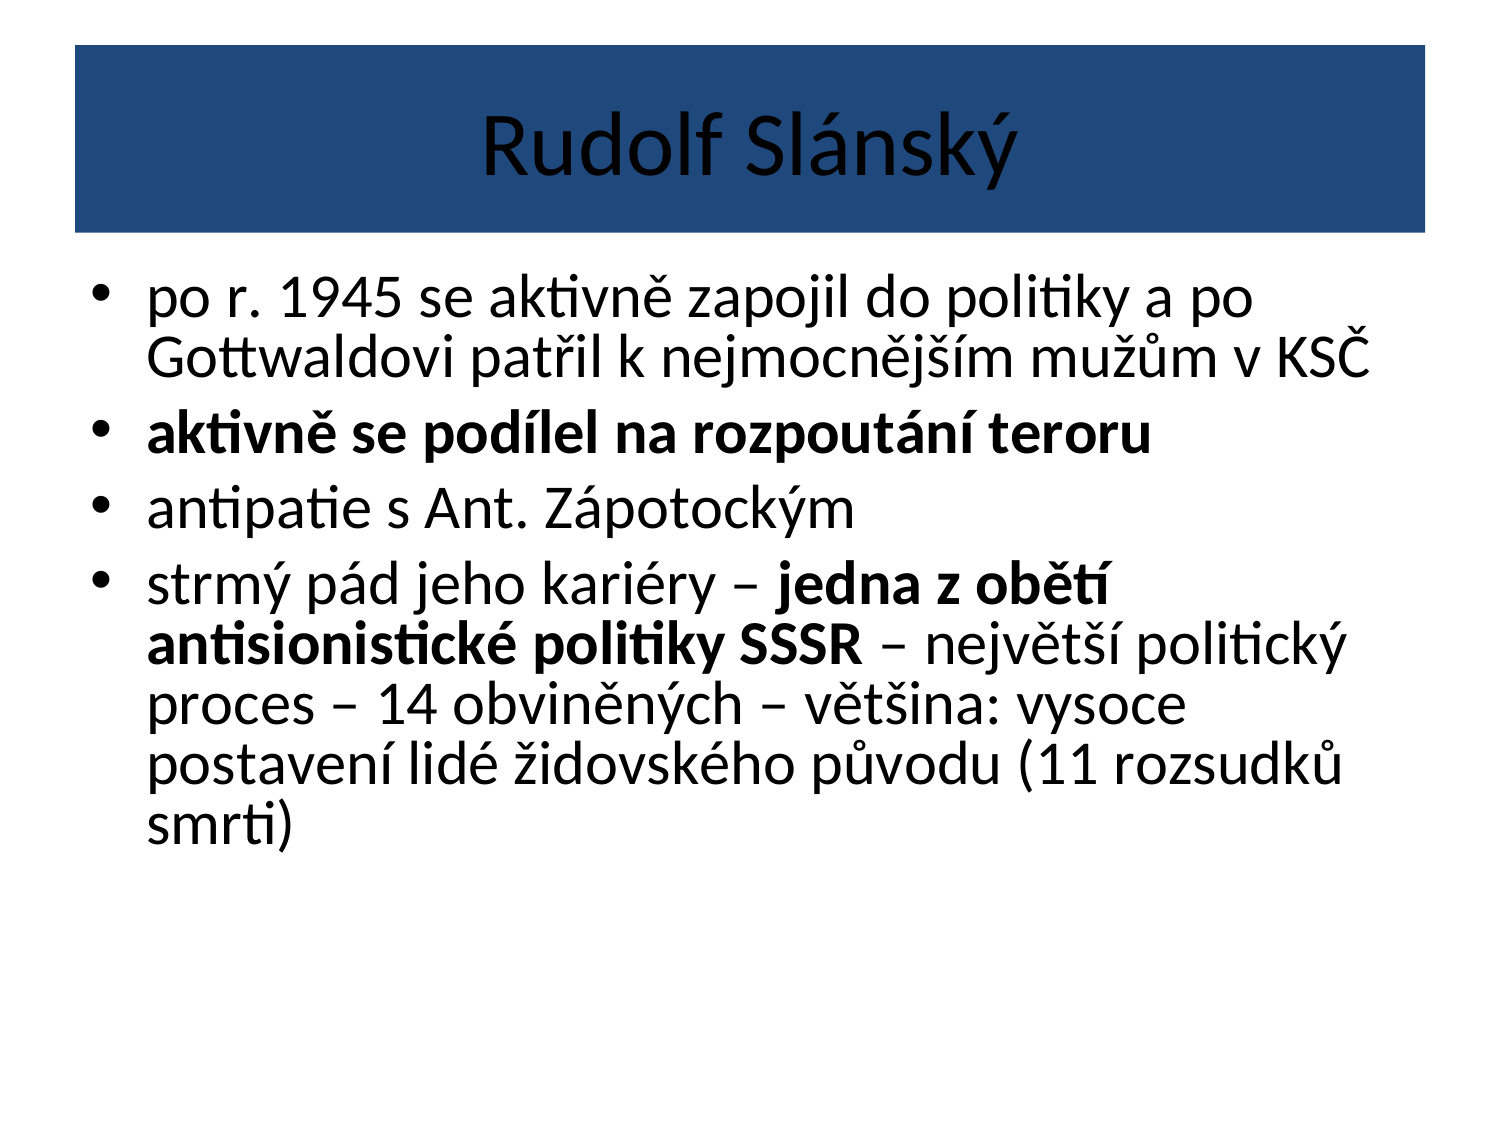

# Rudolf Slánský
po r. 1945 se aktivně zapojil do politiky a po Gottwaldovi patřil k nejmocnějším mužům v KSČ
aktivně se podílel na rozpoutání teroru
antipatie s Ant. Zápotockým
strmý pád jeho kariéry – jedna z obětí antisionistické politiky SSSR – největší politický proces – 14 obviněných – většina: vysoce postavení lidé židovského původu (11 rozsudků smrti)